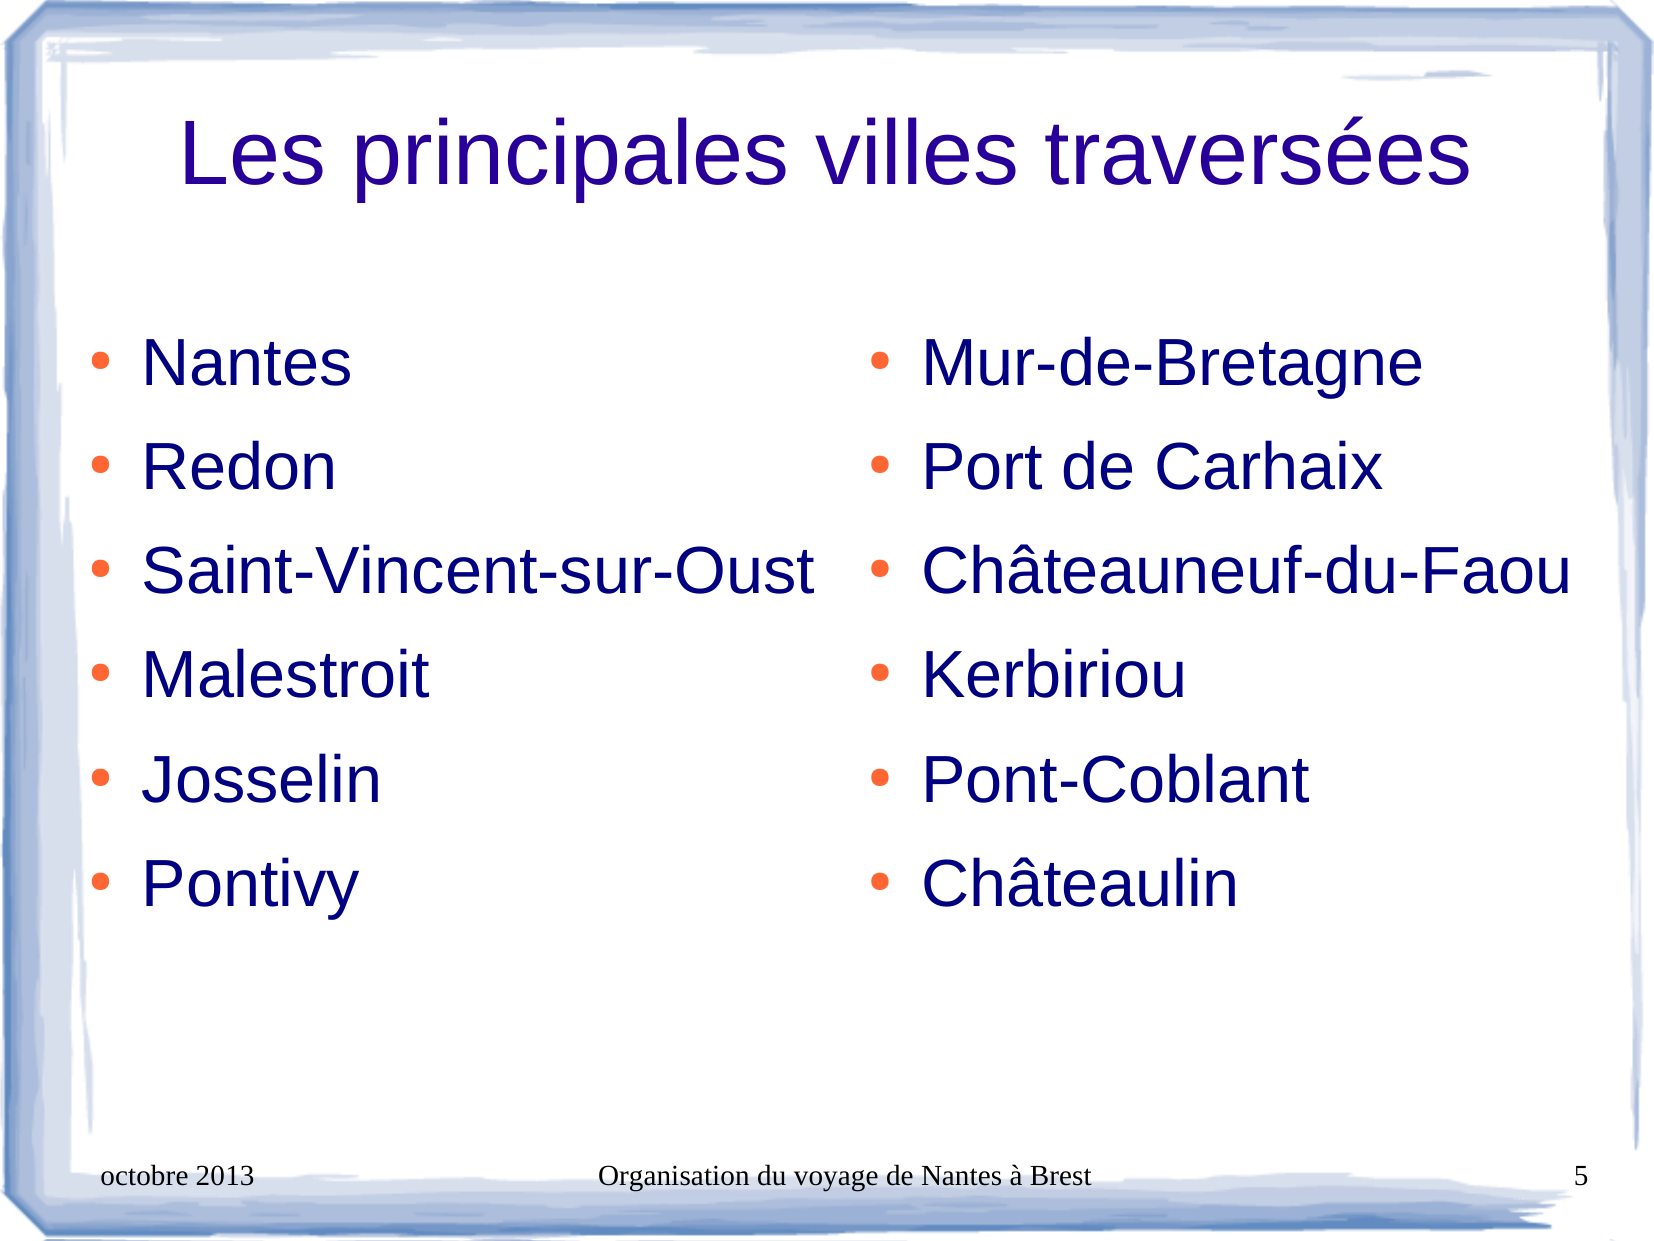

# Les principales villes traversées
Nantes
Redon
Saint-Vincent-sur-Oust
Malestroit
Josselin
Pontivy
Mur-de-Bretagne
Port de Carhaix
Châteauneuf-du-Faou
Kerbiriou
Pont-Coblant
Châteaulin
octobre 2013
Organisation du voyage de Nantes à Brest
5